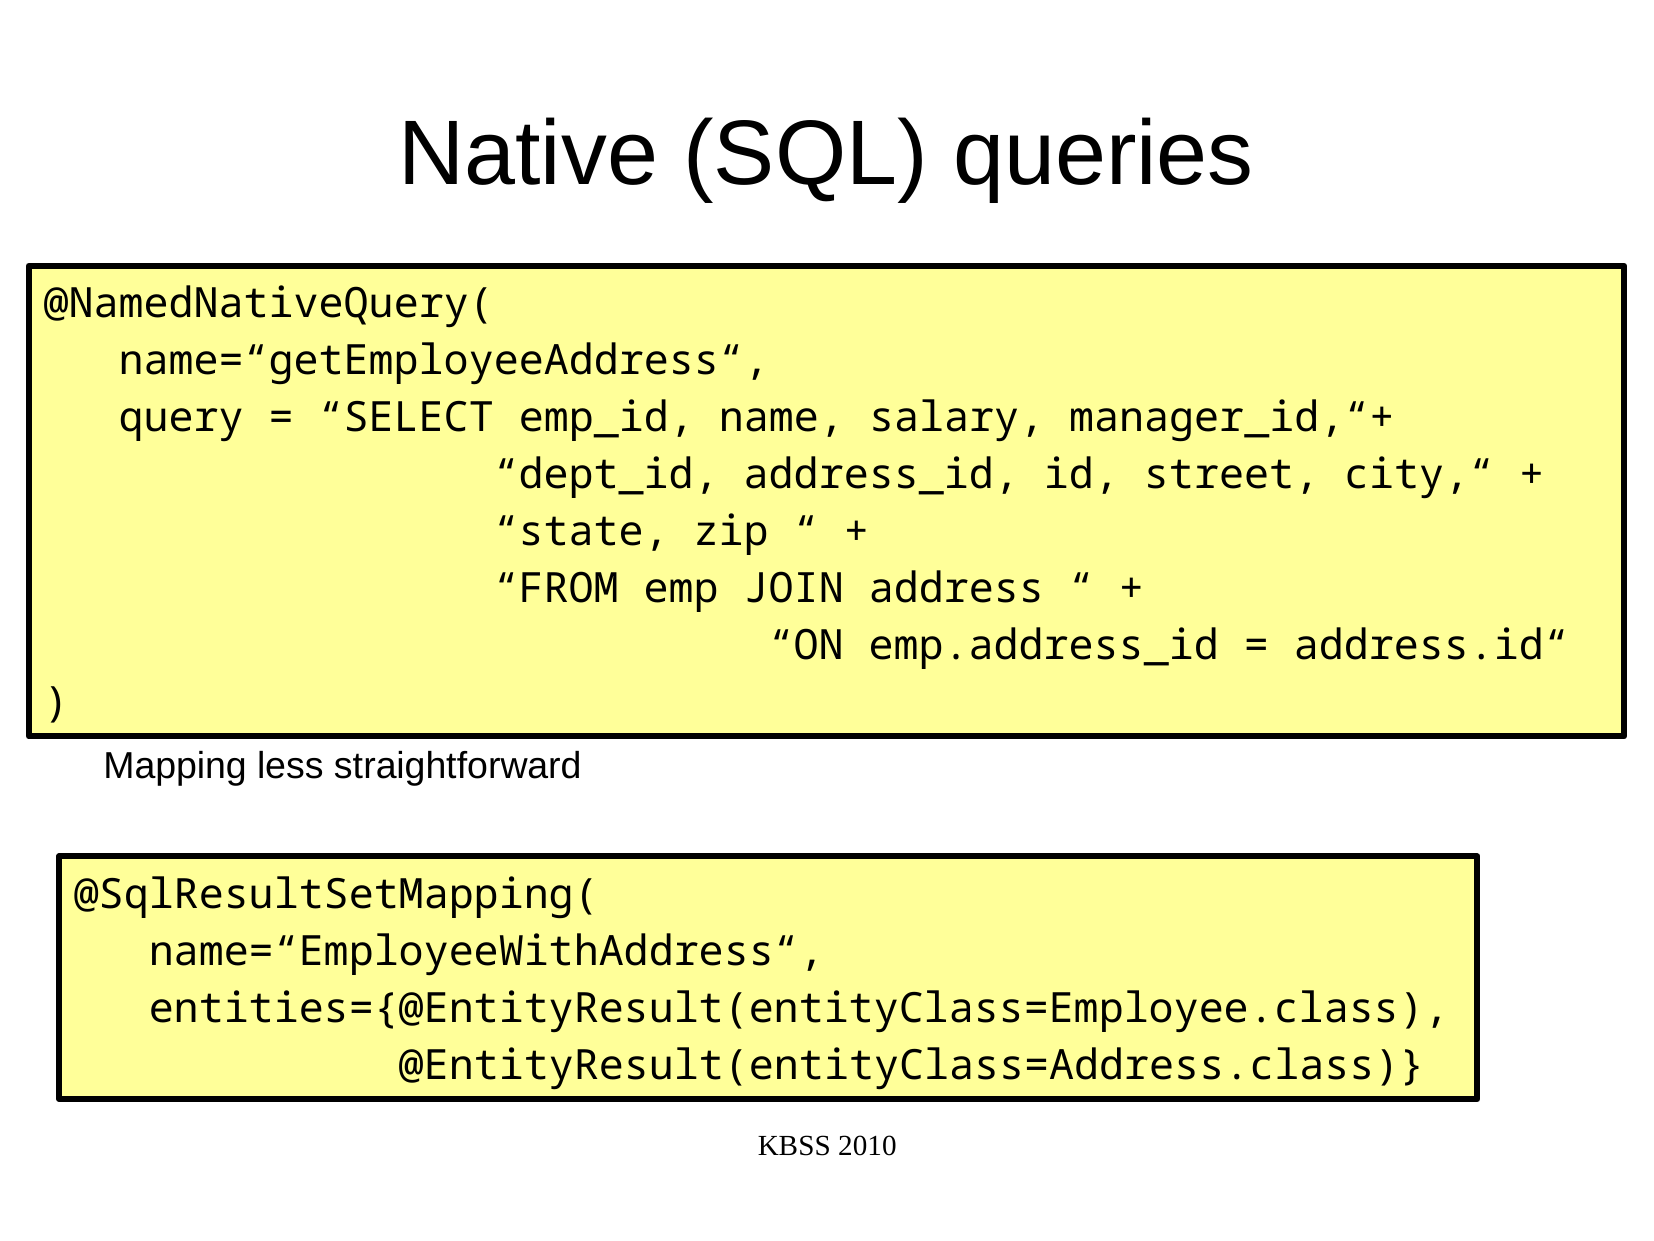

# Native (SQL) queries
@NamedNativeQuery(
 name=“getEmployeeAddress“,
 query = “SELECT emp_id, name, salary, manager_id,“+
 “dept_id, address_id, id, street, city,“ +
 “state, zip “ +
 “FROM emp JOIN address “ +
 “ON emp.address_id = address.id“
)
Mapping less straightforward
@SqlResultSetMapping(
 name=“EmployeeWithAddress“,
 entities={@EntityResult(entityClass=Employee.class),
 @EntityResult(entityClass=Address.class)}
KBSS 2010